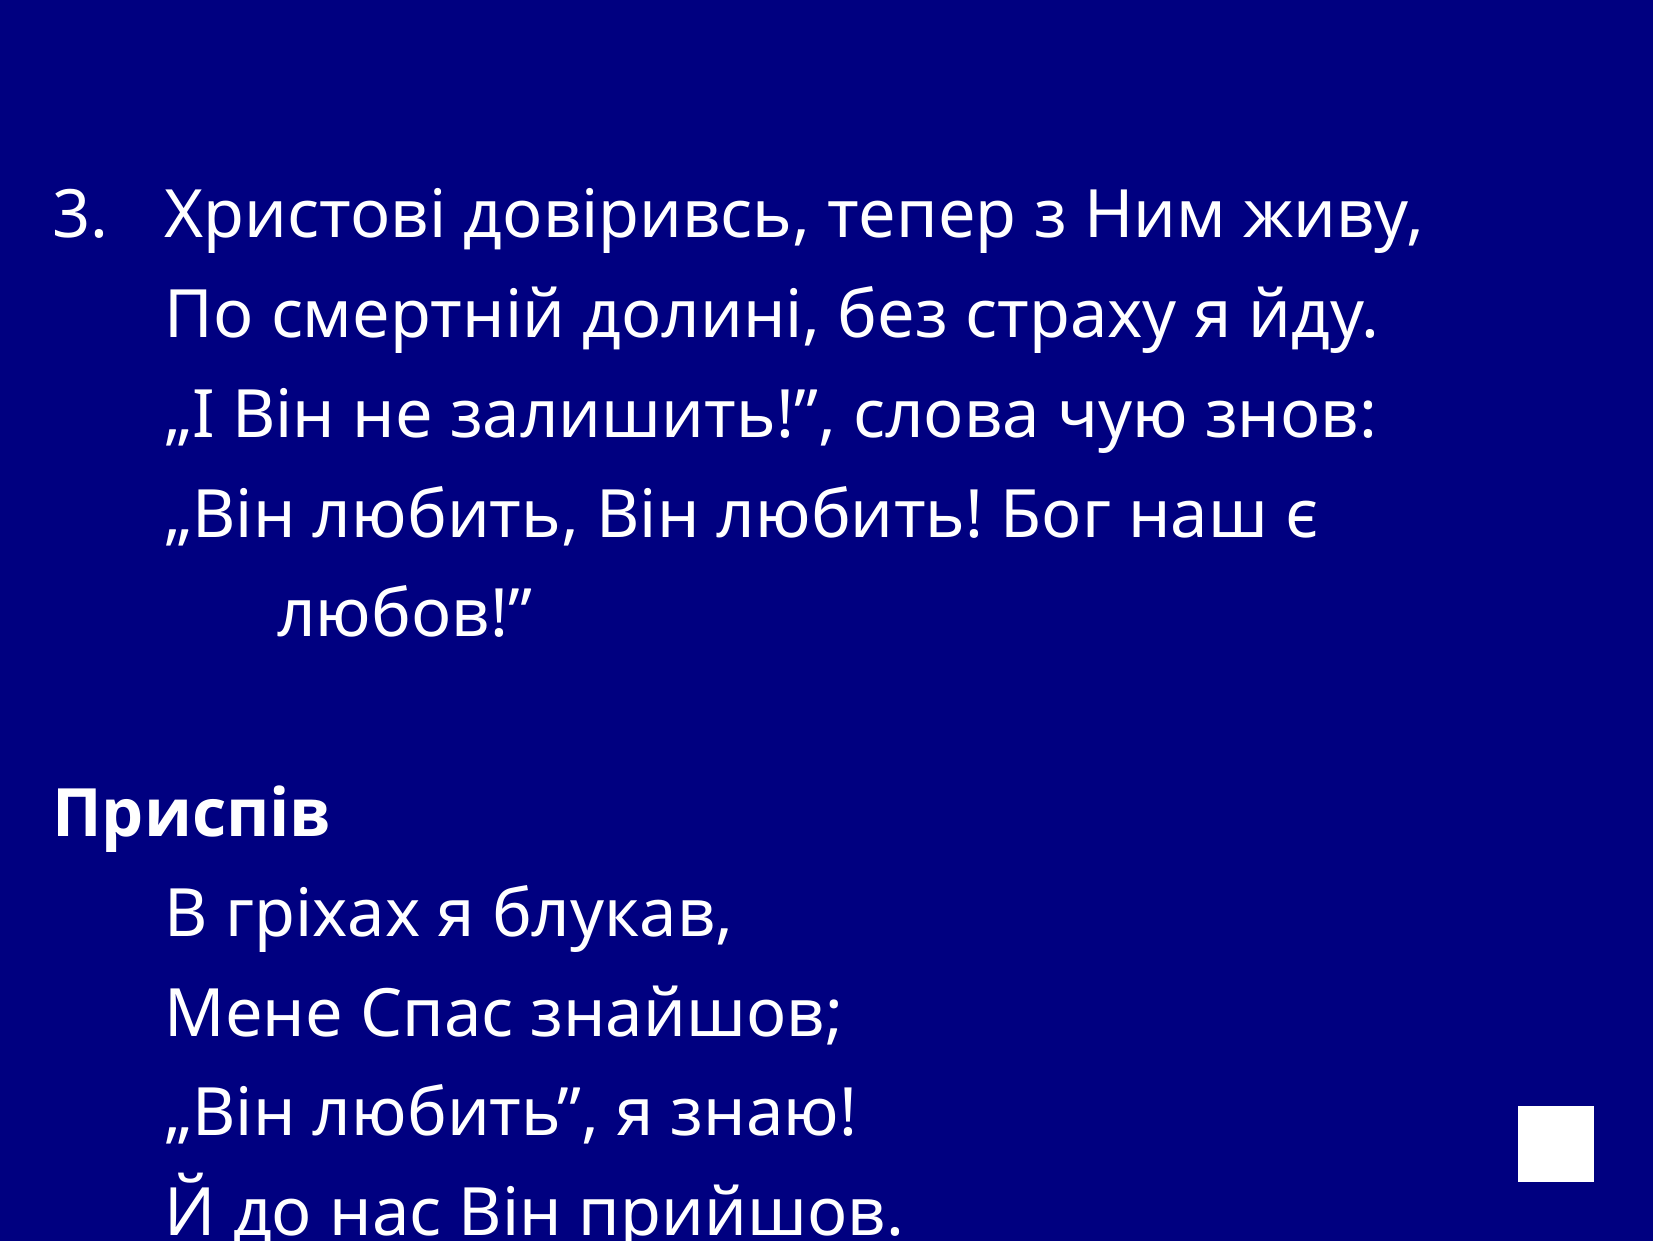

3.	Христові довіривсь, тепер з Ним живу,
	По смертній долині, без страху я йду.
	„І Він не залишить!”, слова чую знов:
	„Він любить, Він любить! Бог наш є
		любов!”
Приспів
	В гріхах я блукав,
	Мене Спас знайшов;
	„Він любить”, я знаю!
	Й до нас Він прийшов.